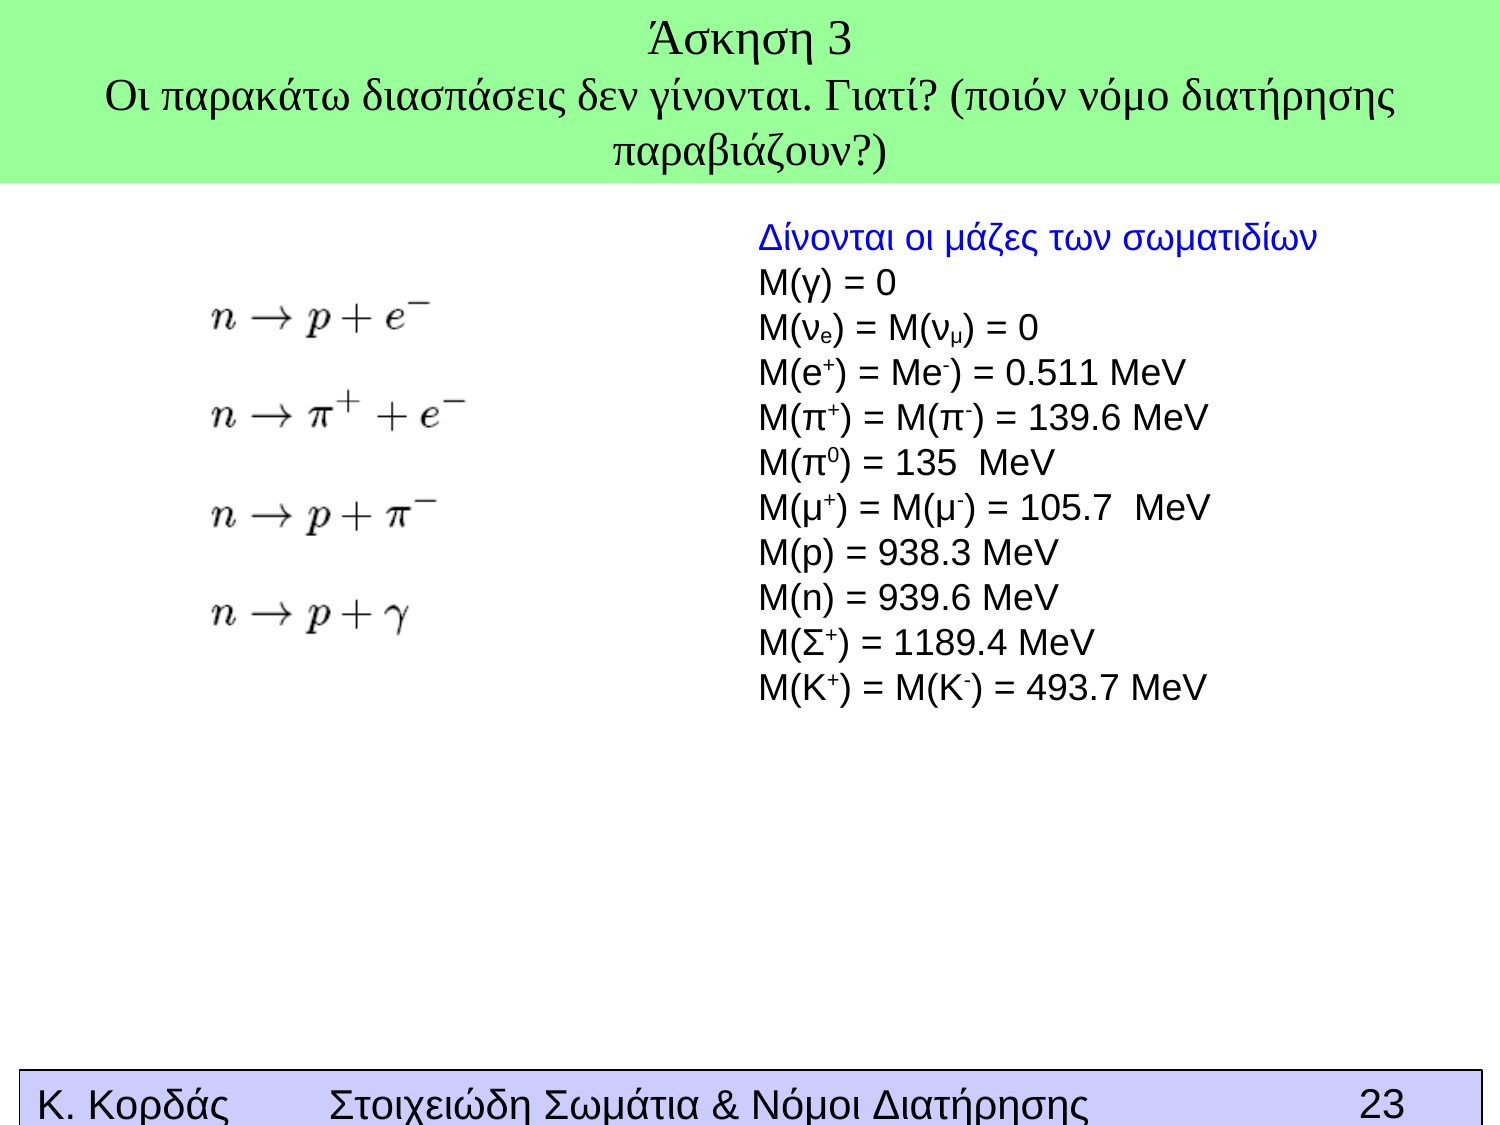

Άσκηση 3
Οι παρακάτω διασπάσεις δεν γίνονται. Γιατί? (ποιόν νόμο διατήρησης παραβιάζουν?)
Δίνονται oι μάζες των σωματιδίων
M(γ) = 0
Μ(νe) = M(νμ) = 0
Μ(e+) = Me-) = 0.511 MeV
Μ(π+) = Μ(π-) = 139.6 MeV
M(π0) = 135 MeV
M(μ+) = Μ(μ-) = 105.7 MeV
M(p) = 938.3 MeV
M(n) = 939.6 MeV
M(Σ+) = 1189.4 MeV
M(K+) = M(K-) = 493.7 MeV
23
Κ. Κορδάς
Στοιχειώδη Σωμάτια & Νόμοι Διατήρησης